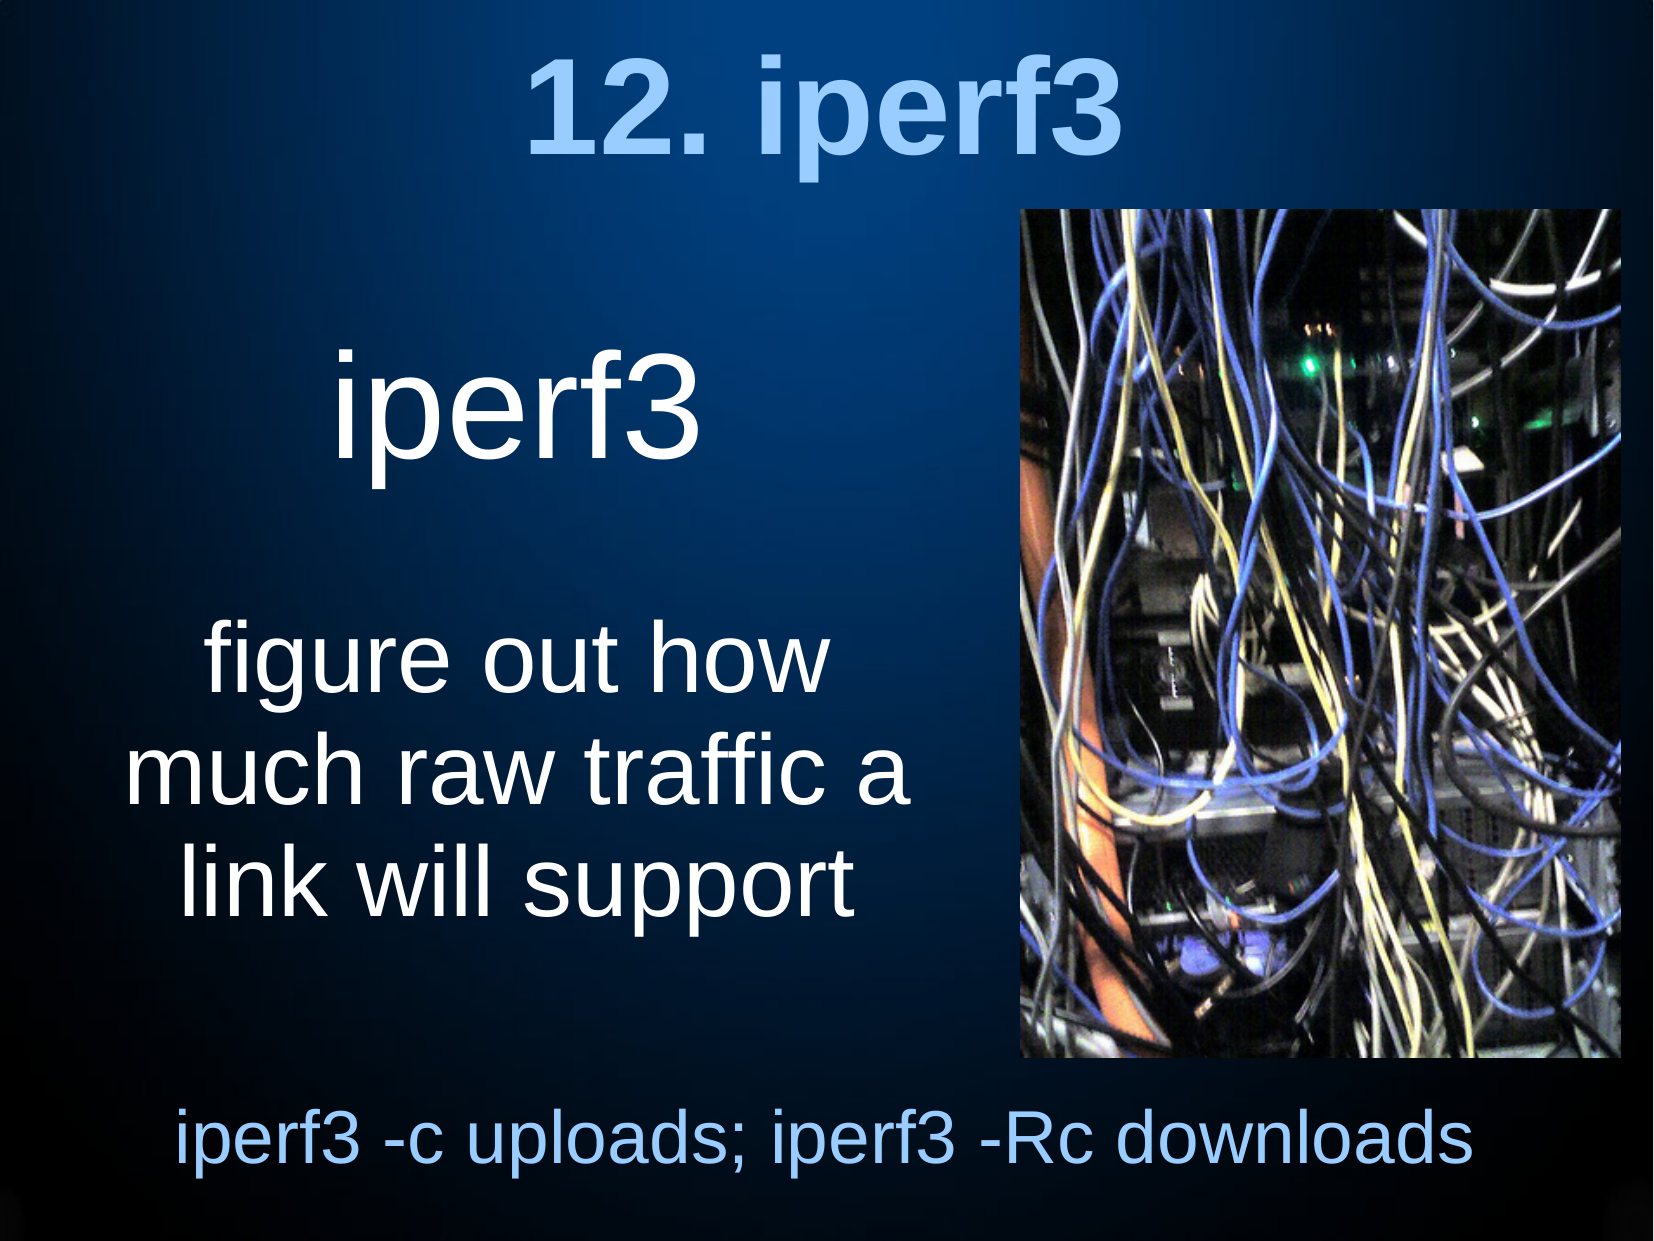

# 12. iperf3
iperf3
figure out how
much raw traffic a
link will support
iperf3 -c uploads; iperf3 -Rc downloads